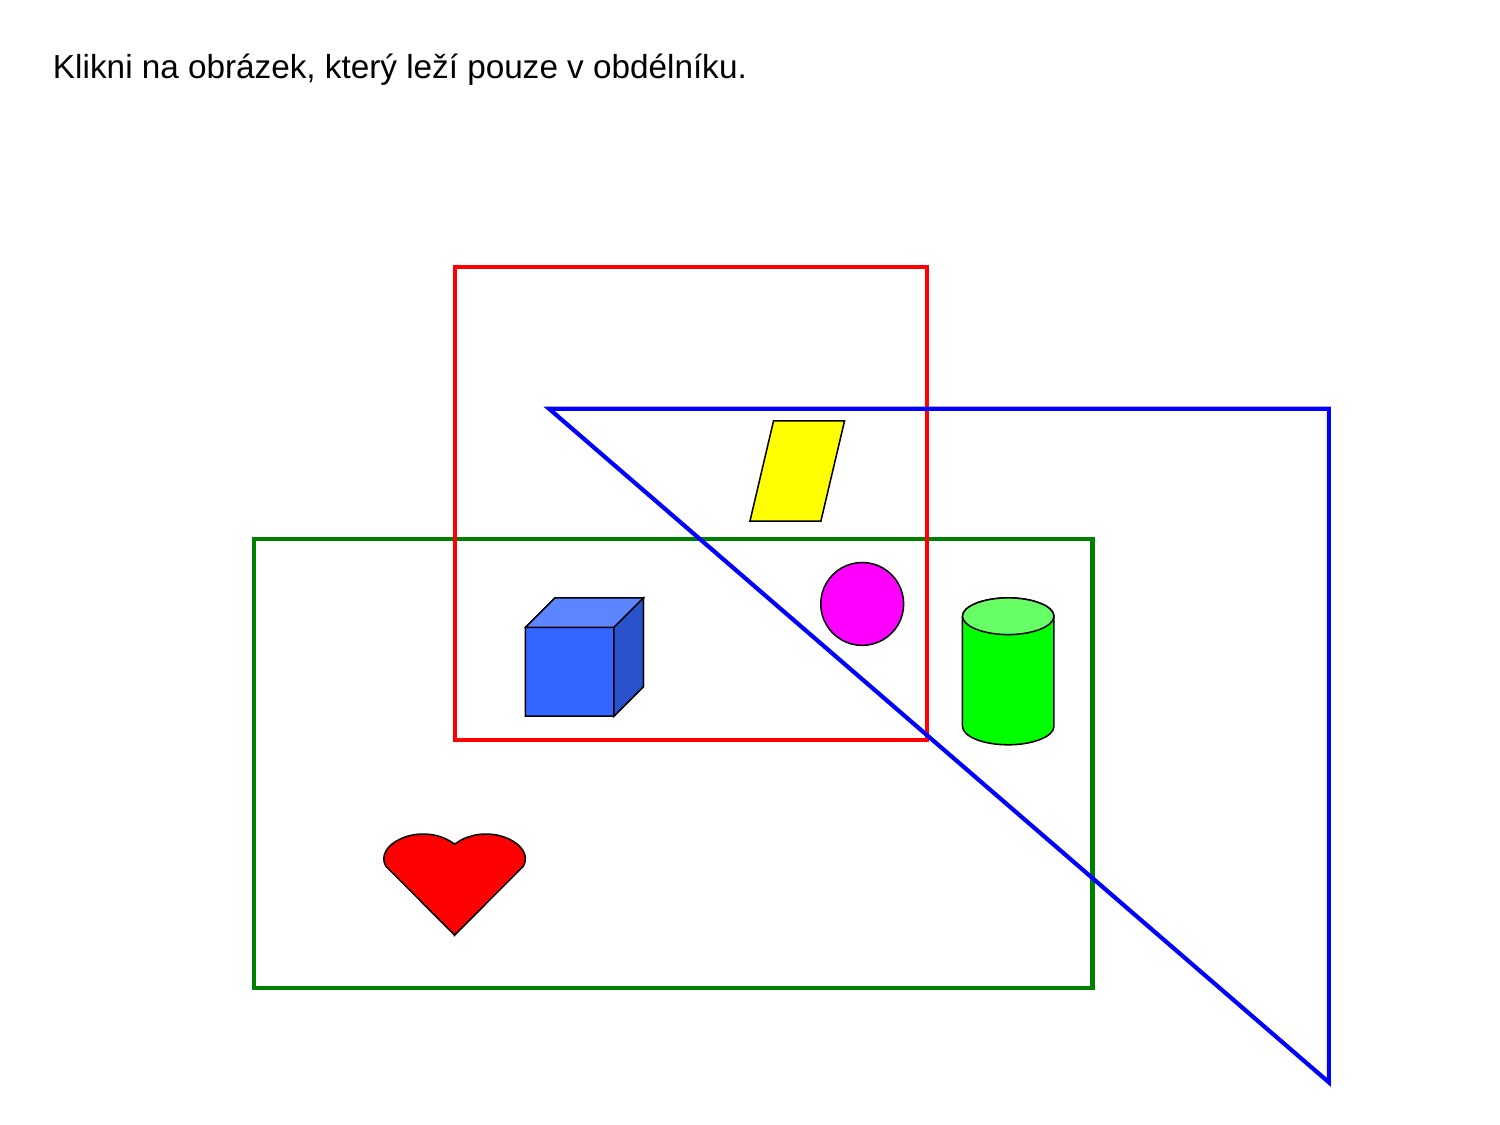

Klikni na obrázek, který leží pouze v obdélníku.